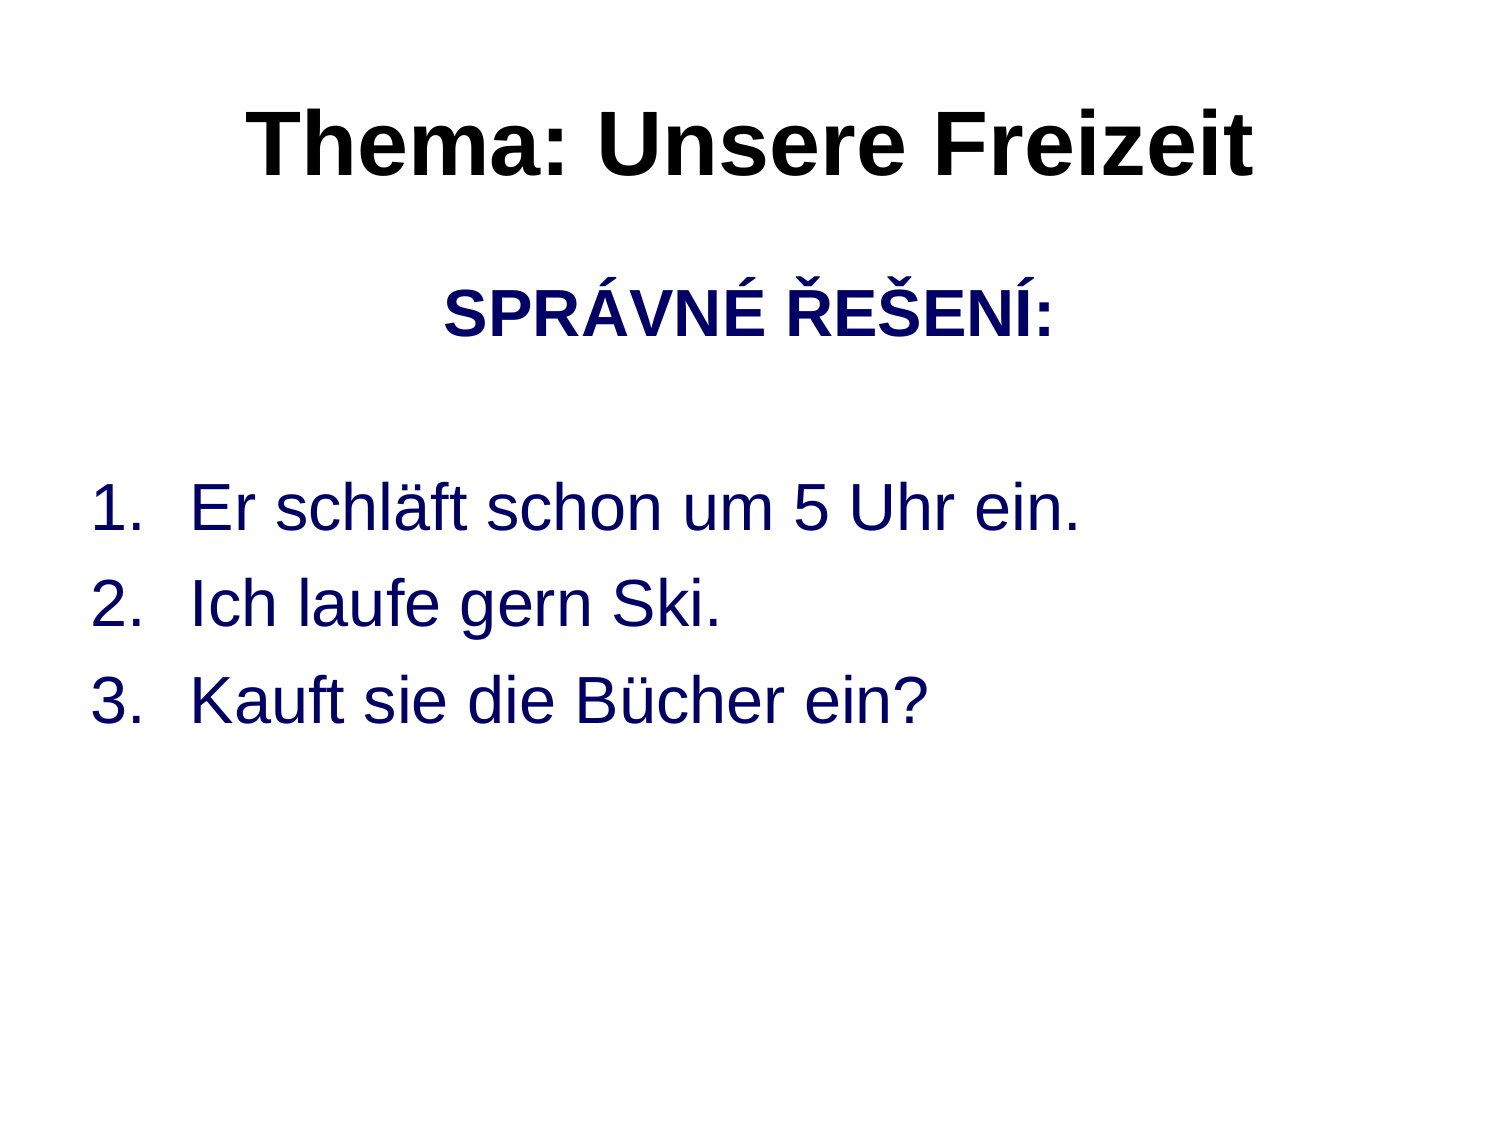

# Thema: Unsere Freizeit
SPRÁVNÉ ŘEŠENÍ:
Er schläft schon um 5 Uhr ein.
Ich laufe gern Ski.
Kauft sie die Bücher ein?